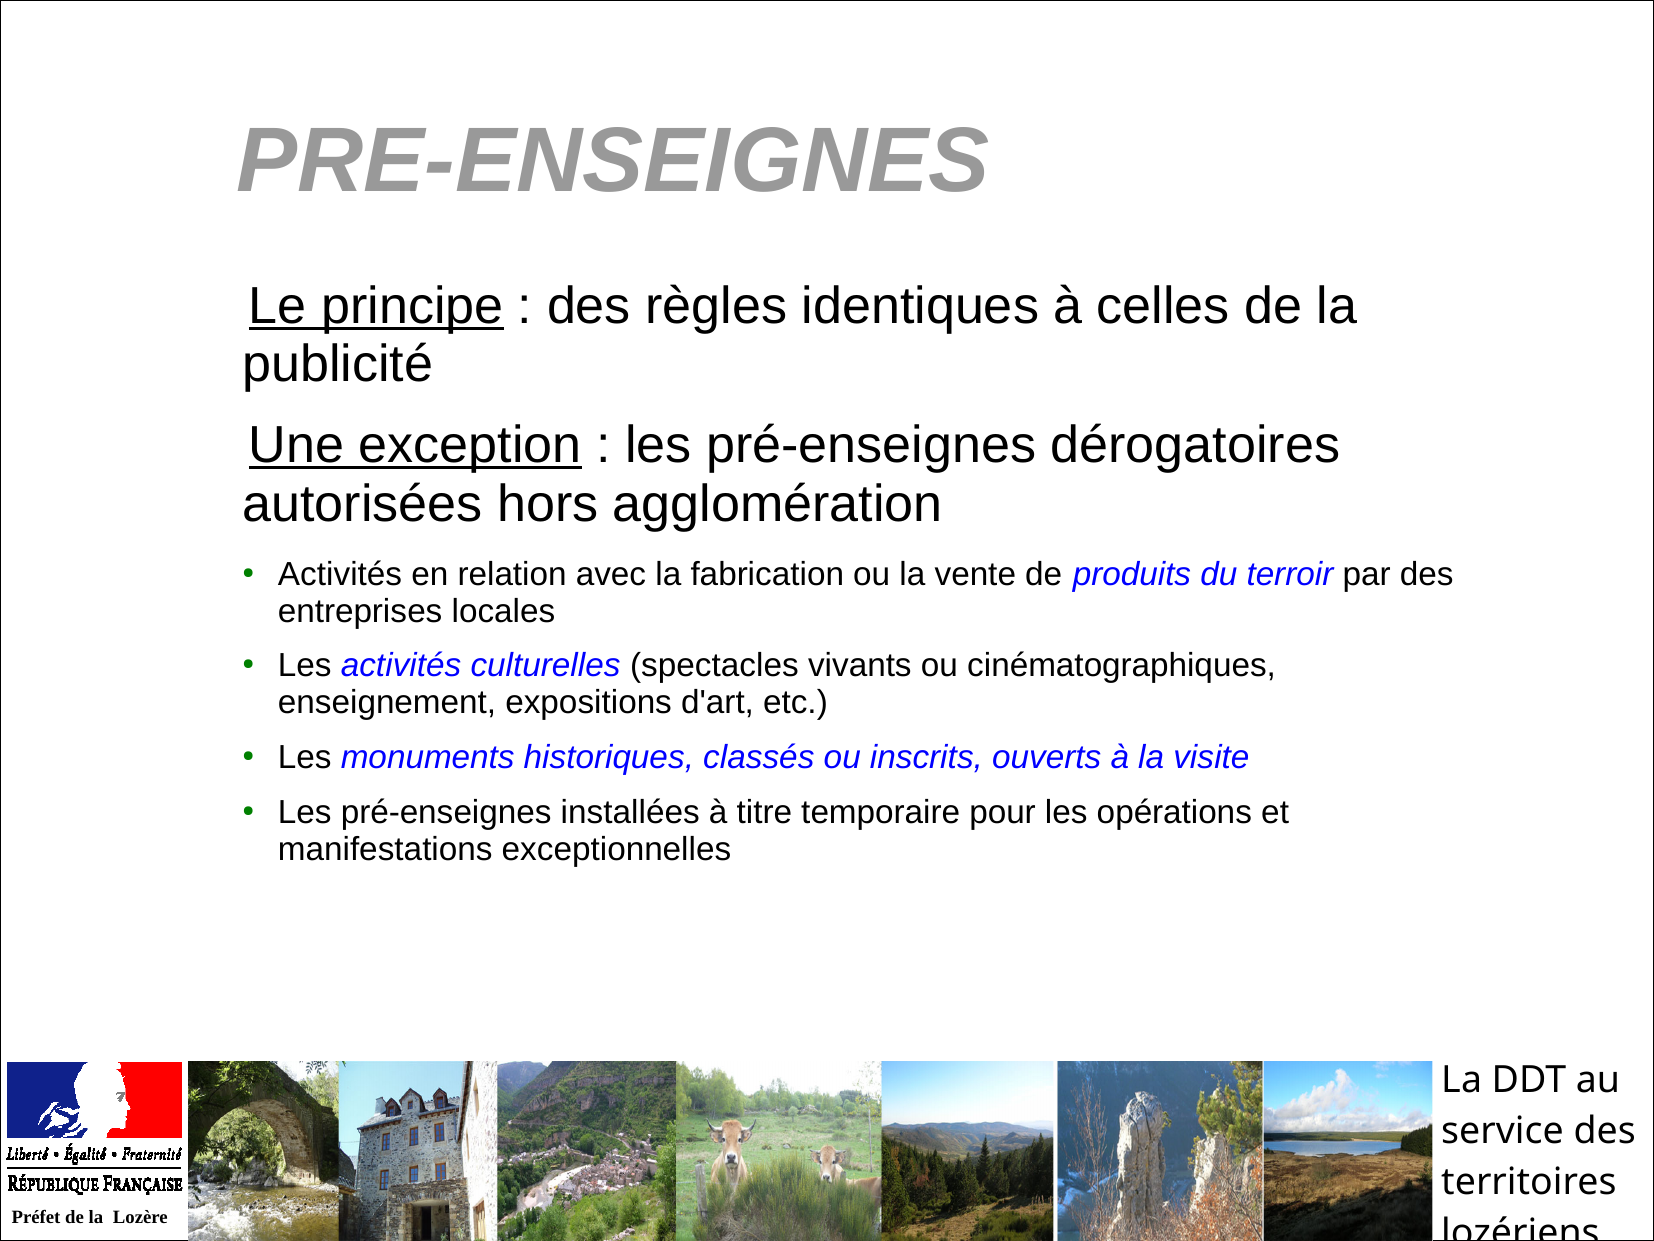

PRE-ENSEIGNES
# Le principe : des règles identiques à celles de la publicité
Une exception : les pré-enseignes dérogatoires autorisées hors agglomération
Activités en relation avec la fabrication ou la vente de produits du terroir par des entreprises locales
Les activités culturelles (spectacles vivants ou cinématographiques, enseignement, expositions d'art, etc.)
Les monuments historiques, classés ou inscrits, ouverts à la visite
Les pré-enseignes installées à titre temporaire pour les opérations et manifestations exceptionnelles
14
Pour modifier ces 2 lignes de texte - Se positionner sur la 2ème page du diaporama.
ET dans le menu "Affichage" , choisir ” En-tête et pied de page ”.